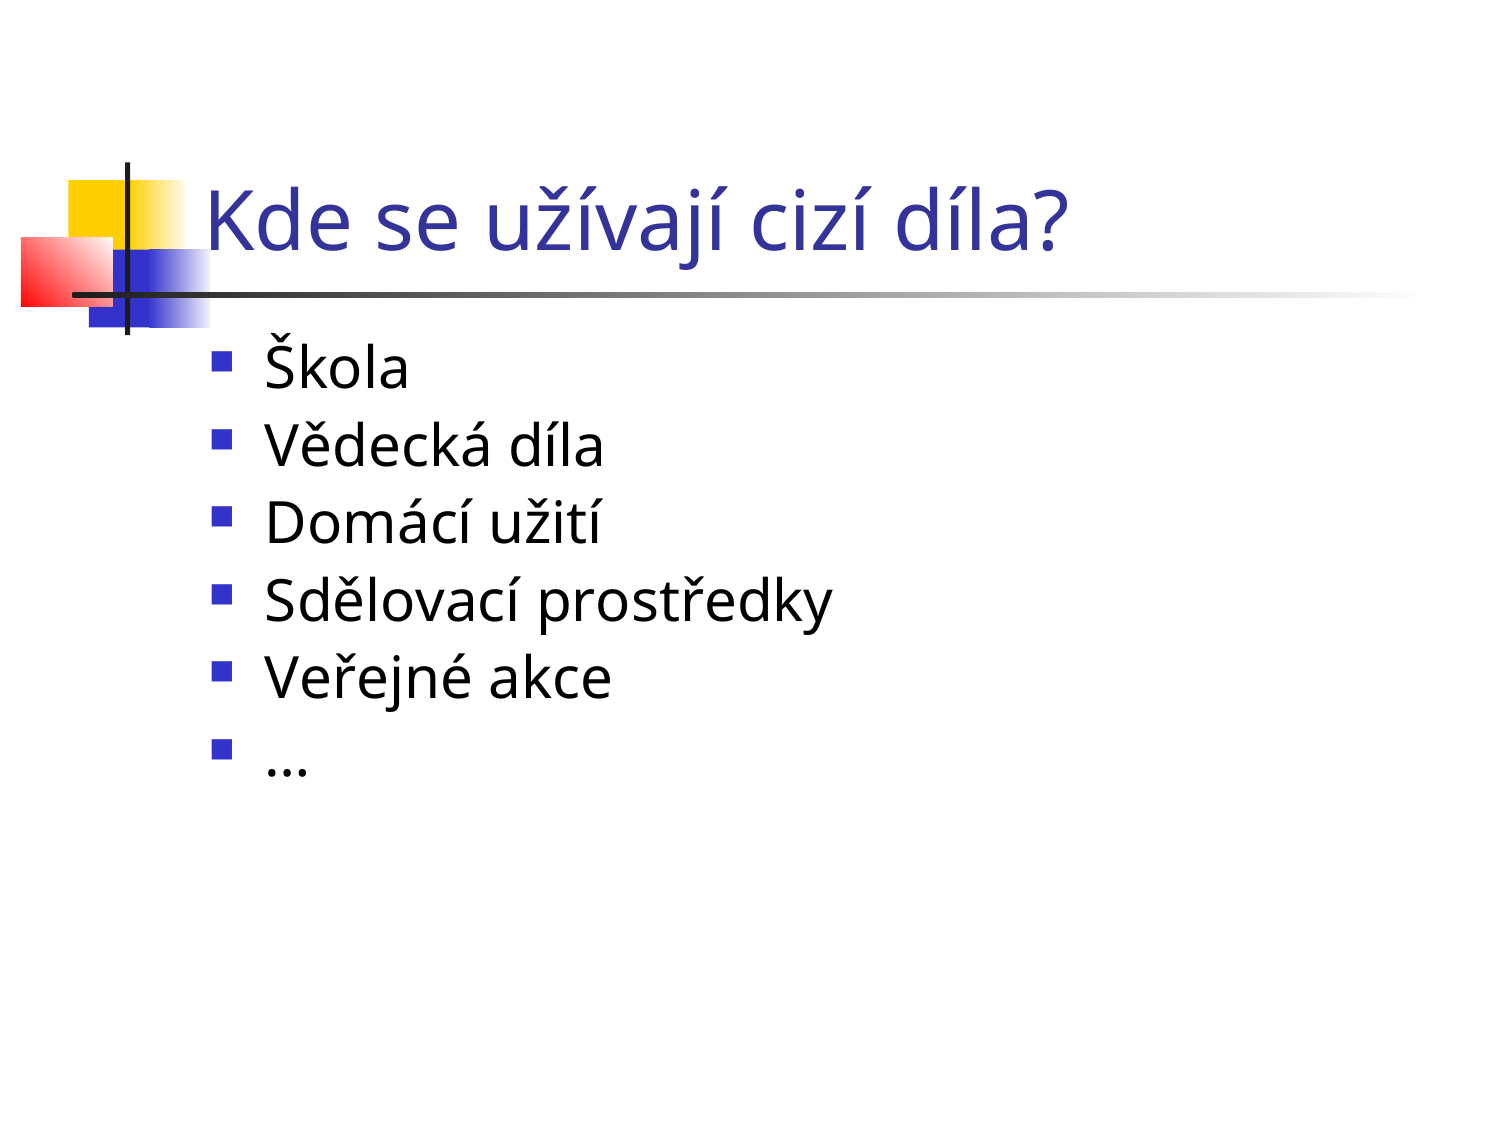

# Kde se užívají cizí díla?
Škola
Vědecká díla
Domácí užití
Sdělovací prostředky
Veřejné akce
…